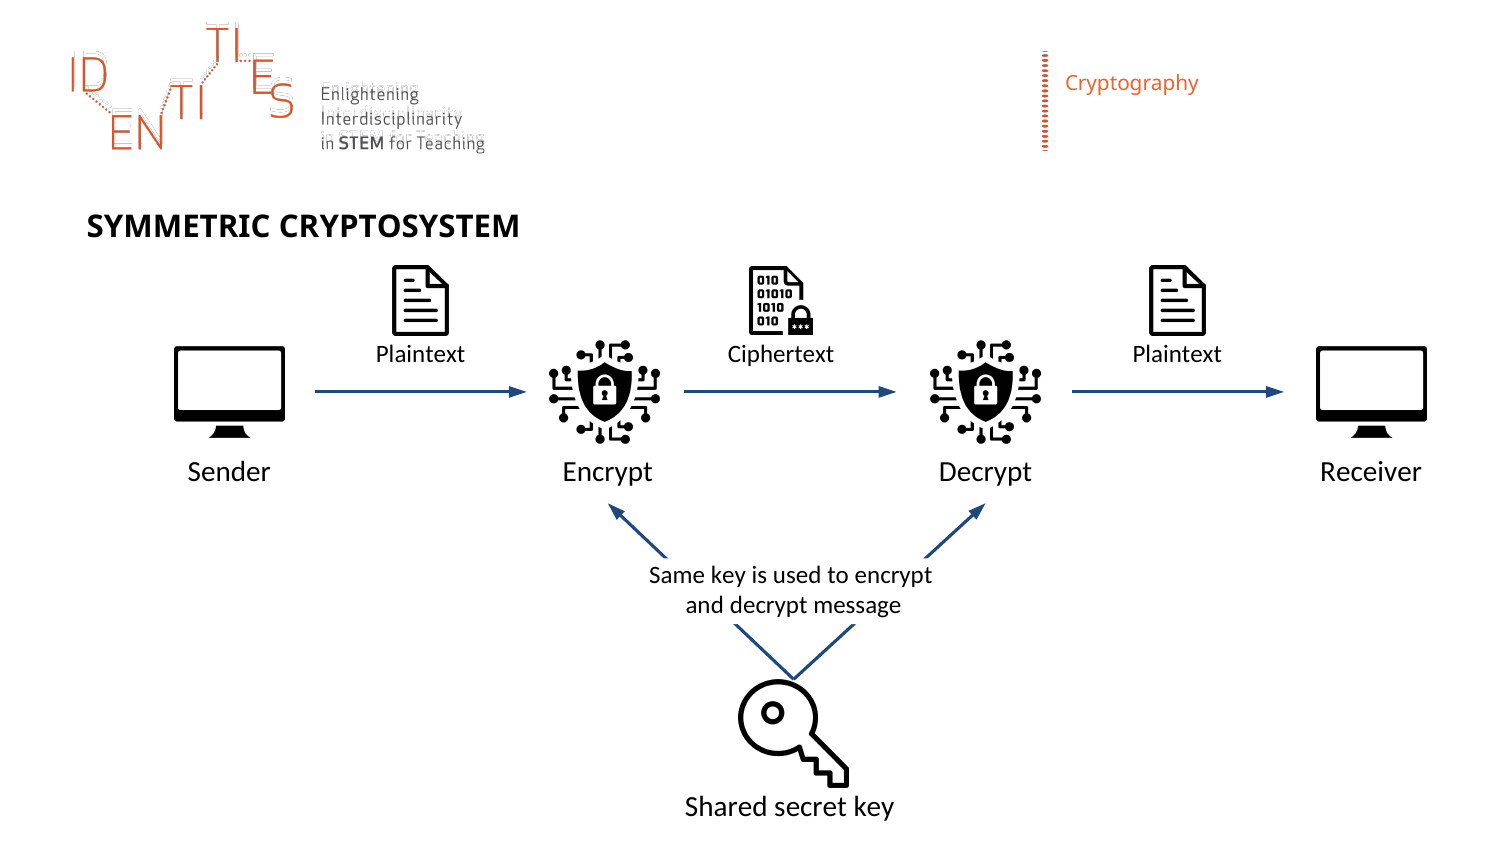

Cryptography
SYMMETRIC CRYPTOSYSTEM
Plaintext
Ciphertext
Plaintext
Decrypt
Sender
Encrypt
Receiver
Same key is used to encrypt
and decrypt message
Shared secret key